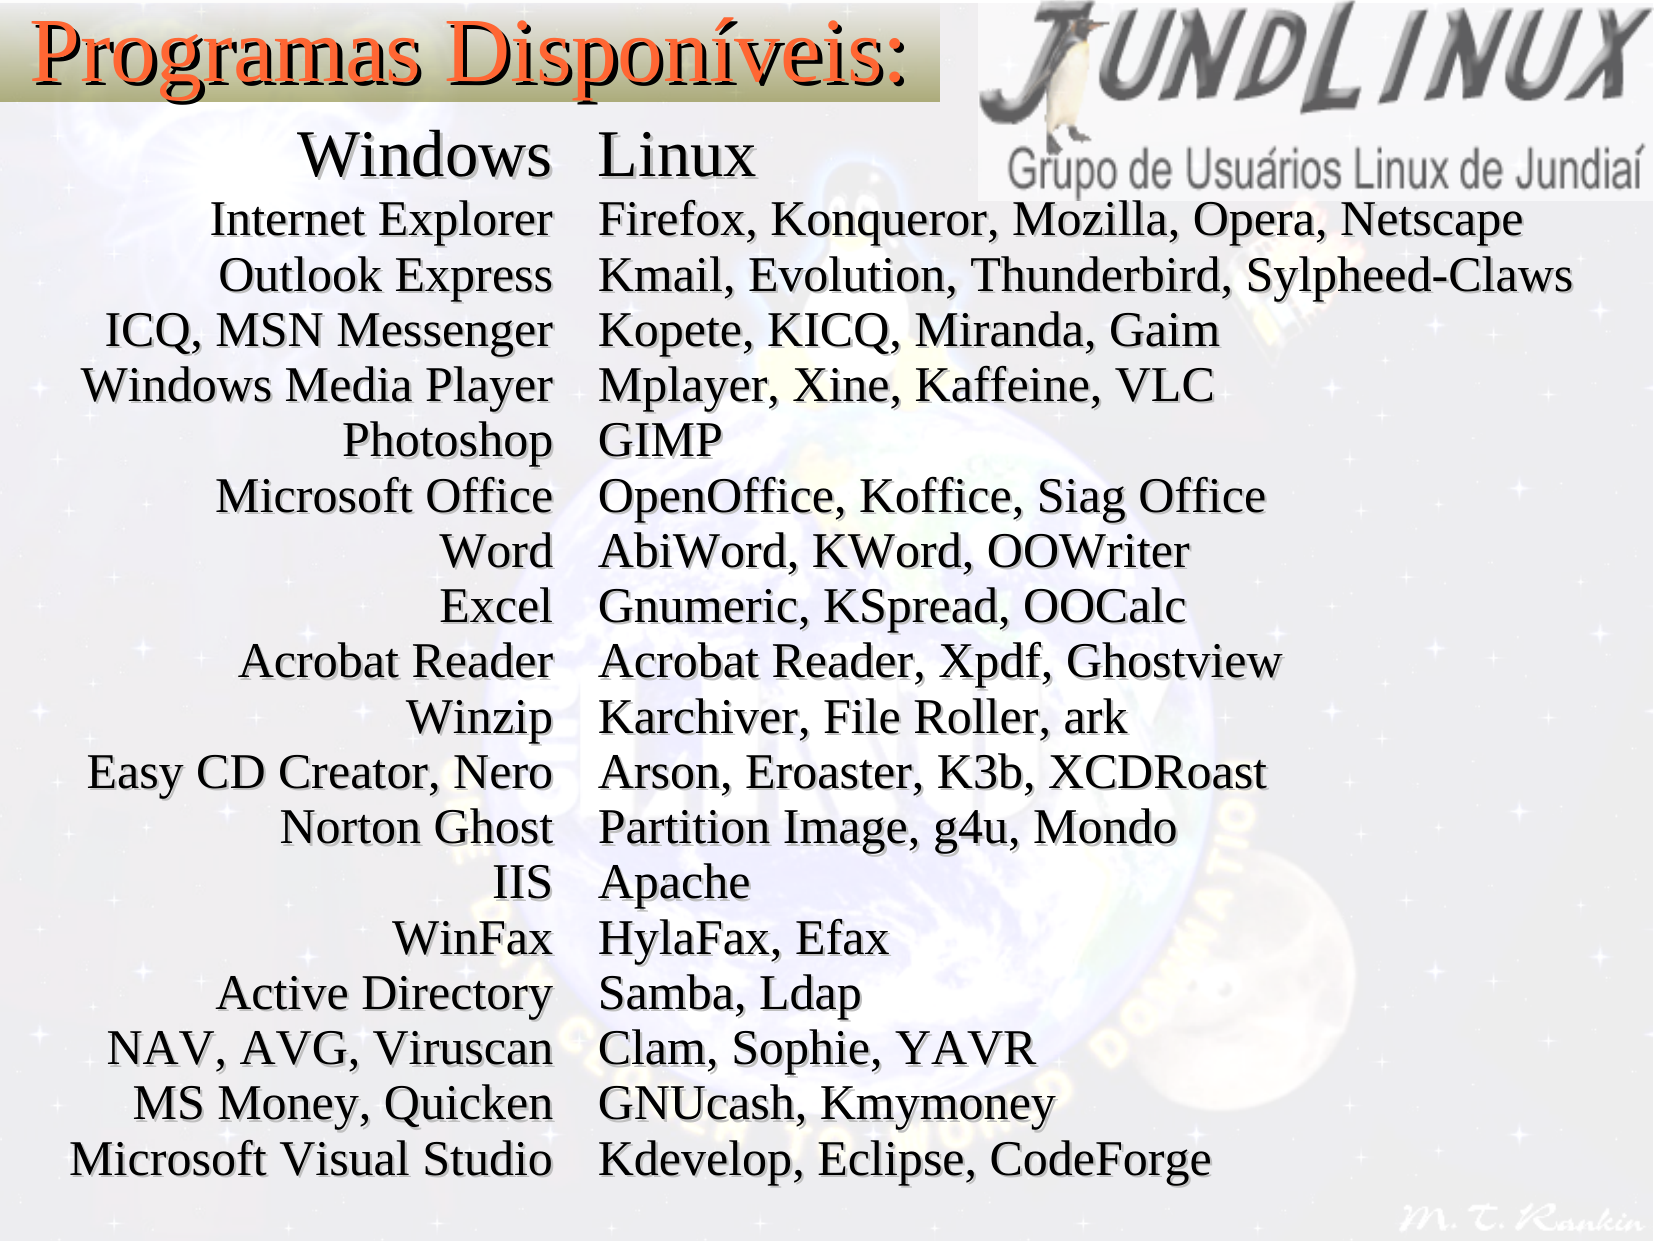

Programas Disponíveis:
Windows
Internet Explorer
Outlook Express
ICQ, MSN Messenger
Windows Media Player
Photoshop
Microsoft Office
Word
Excel
Acrobat Reader
Winzip
Easy CD Creator, Nero
Norton Ghost
IIS
WinFax
Active Directory
NAV, AVG, Viruscan
MS Money, Quicken
Microsoft Visual Studio
Linux
Firefox, Konqueror, Mozilla, Opera, Netscape
Kmail, Evolution, Thunderbird, Sylpheed-Claws
Kopete, KICQ, Miranda, Gaim
Mplayer, Xine, Kaffeine, VLC
GIMP
OpenOffice, Koffice, Siag Office
AbiWord, KWord, OOWriter
Gnumeric, KSpread, OOCalc
Acrobat Reader, Xpdf, Ghostview
Karchiver, File Roller, ark
Arson, Eroaster, K3b, XCDRoast
Partition Image, g4u, Mondo
Apache
HylaFax, Efax
Samba, Ldap
Clam, Sophie, YAVR
GNUcash, Kmymoney
Kdevelop, Eclipse, CodeForge